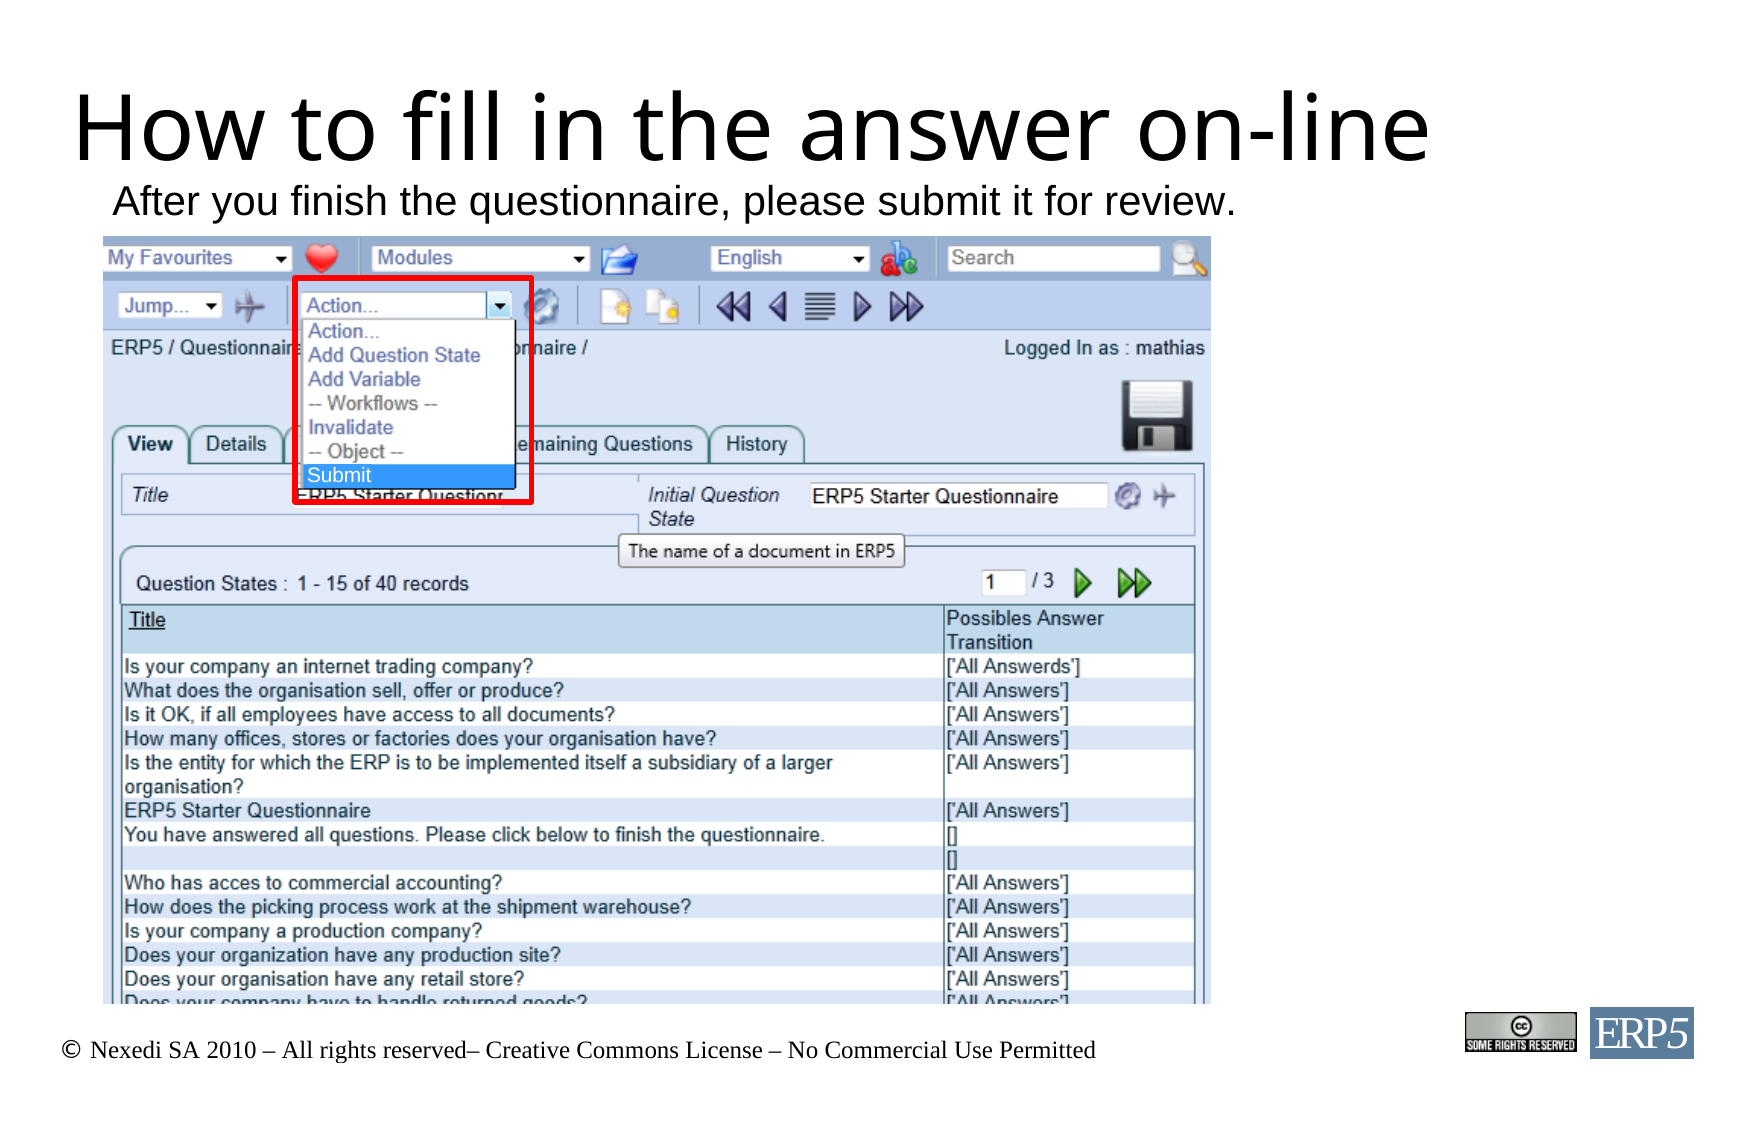

# How to fill in the answer on-line
After you finish the questionnaire, please submit it for review.
Submit